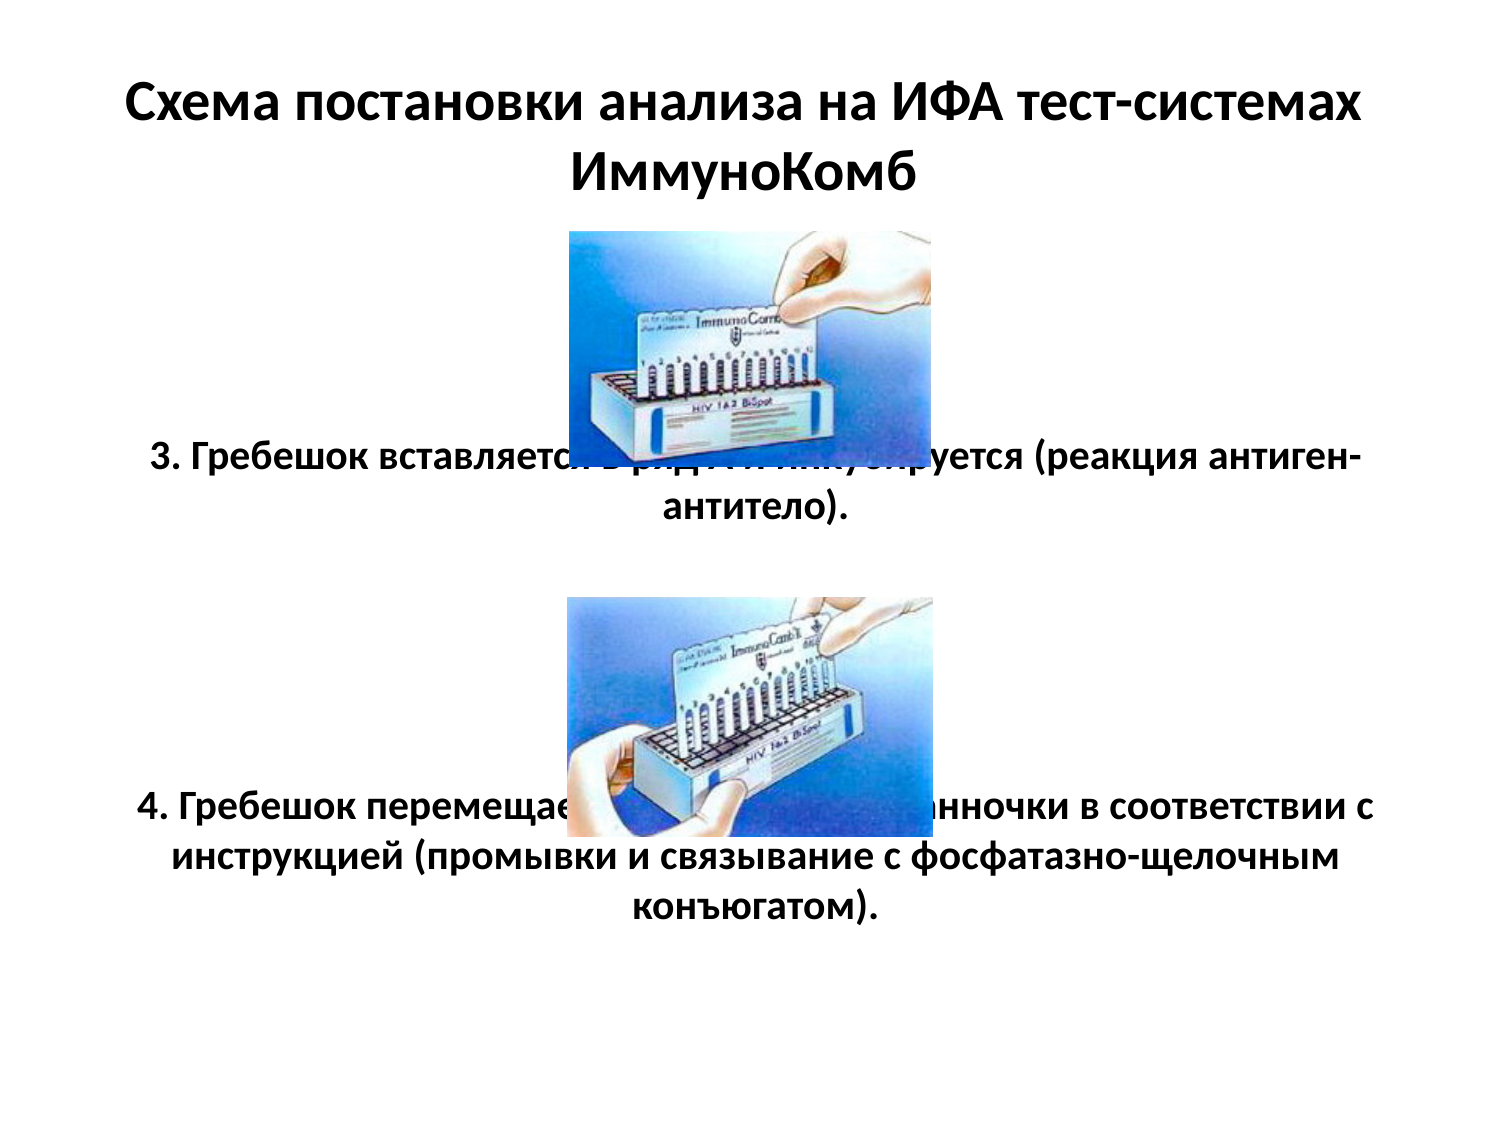

# Схема постановки анализа на ИФА тест-системах ИммуноКомб
3. Гребешок вставляется в ряд А и инкубируется (реакция антиген-антитело).
4. Гребешок перемещается из ряда в ряд ванночки в соответствии с инструкцией (промывки и связывание с фосфатазно-щелочным конъюгатом).